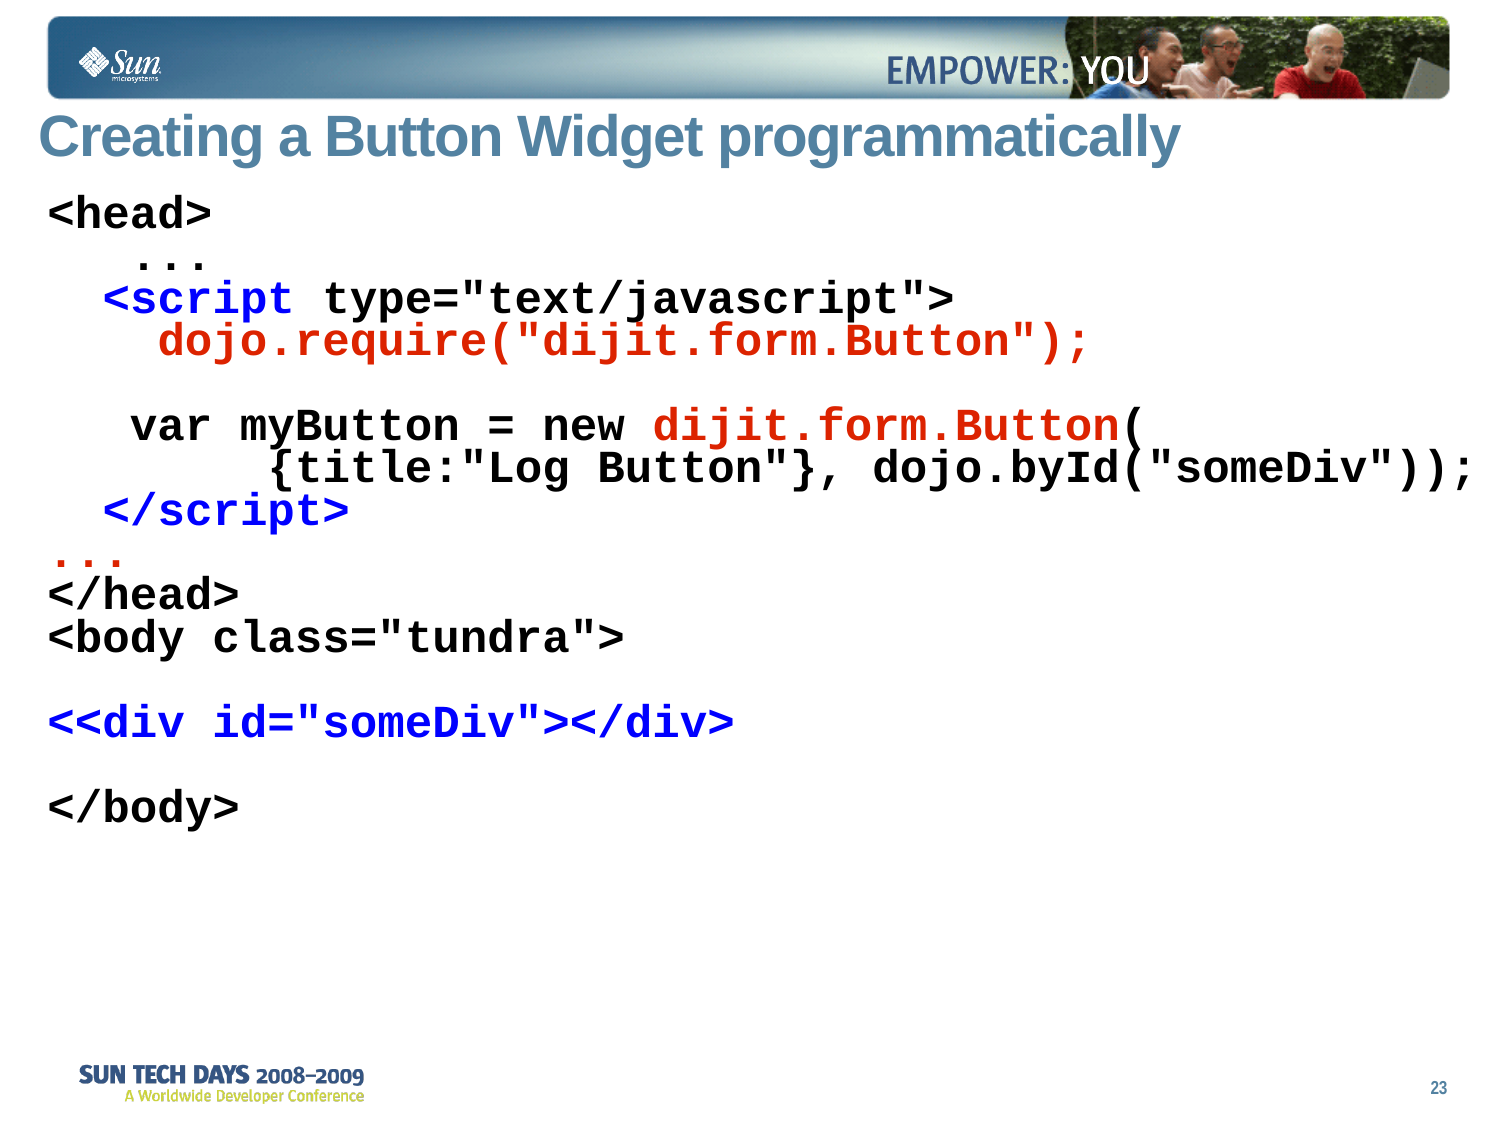

# Creating a Button Widget programmatically
<head>
 ...
 <script type="text/javascript">
 dojo.require("dijit.form.Button");
 var myButton = new dijit.form.Button(
 {title:"Log Button"}, dojo.byId("someDiv"));
 </script>
...
</head>
<body class="tundra">
<<div id="someDiv"></div>
</body>